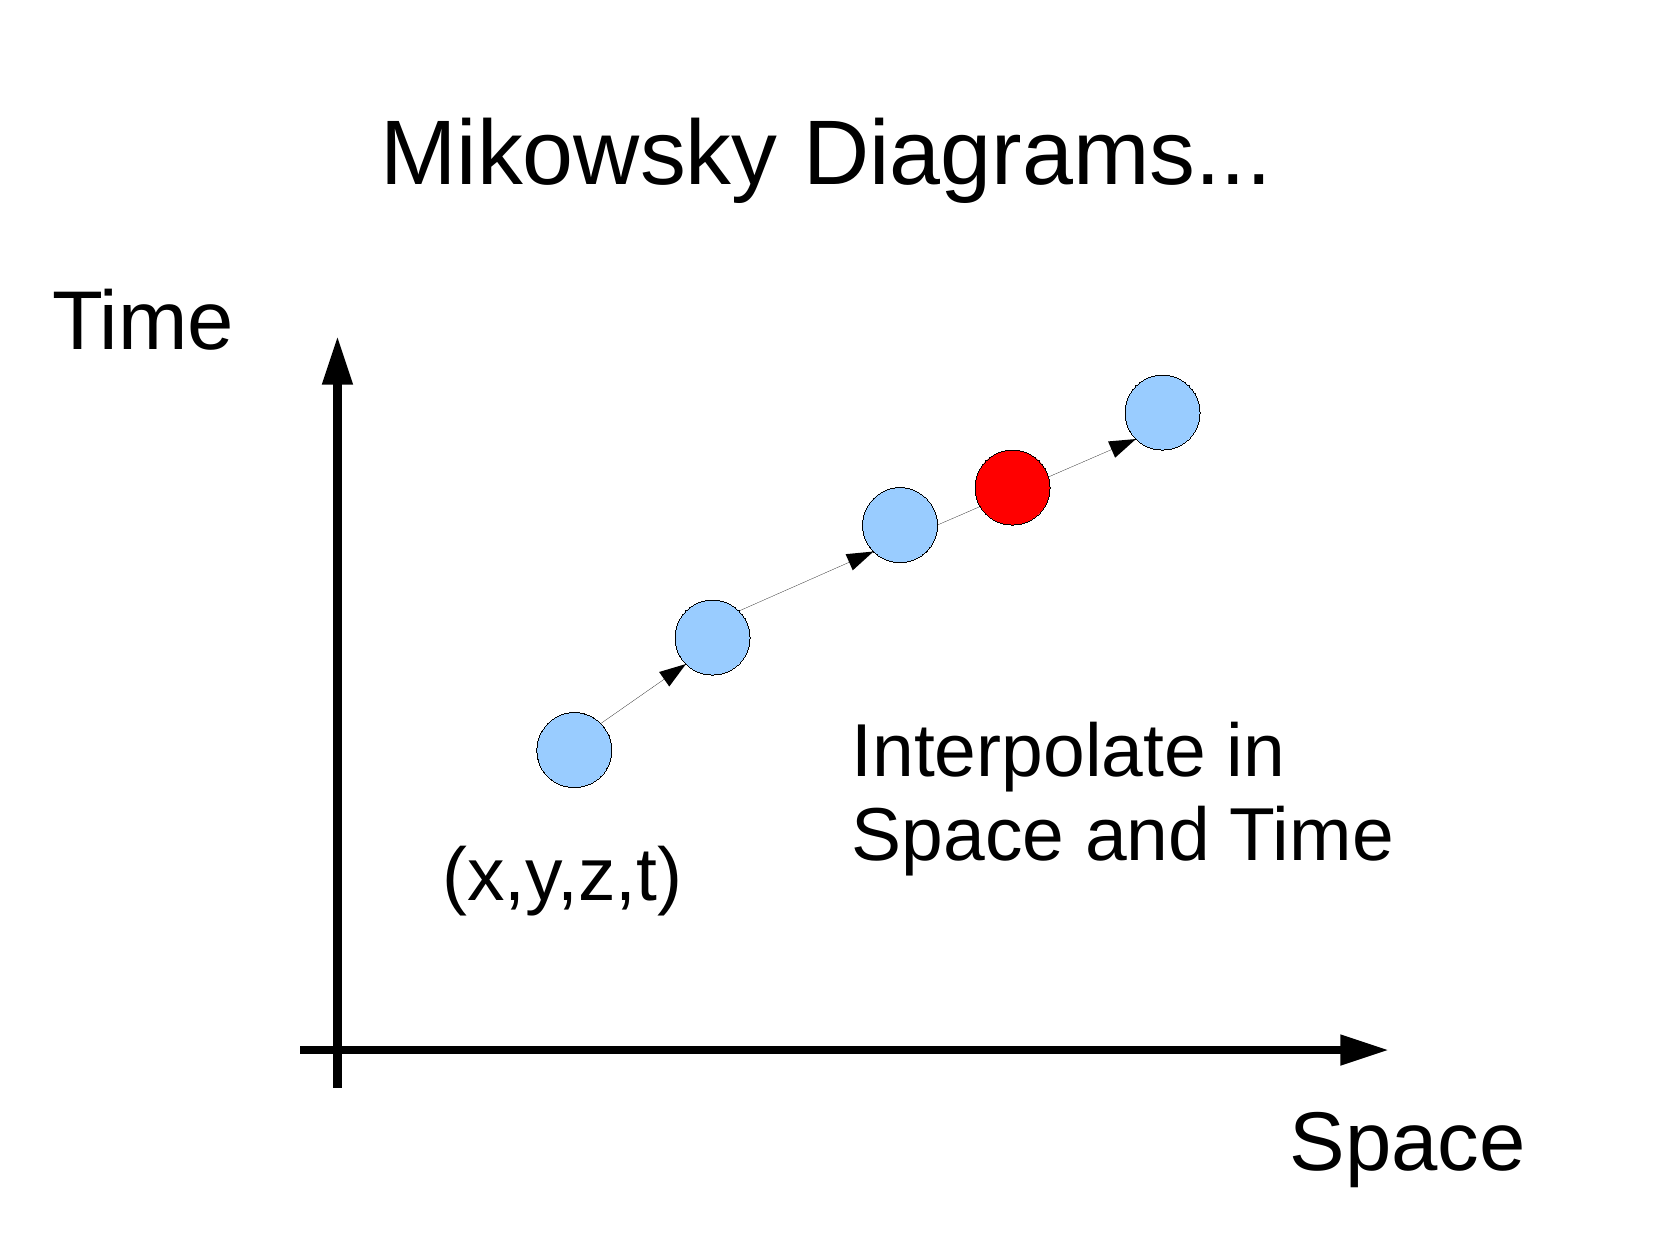

# Mikowsky Diagrams...
Time
Interpolate in
Space and Time
(x,y,z,t)
Space